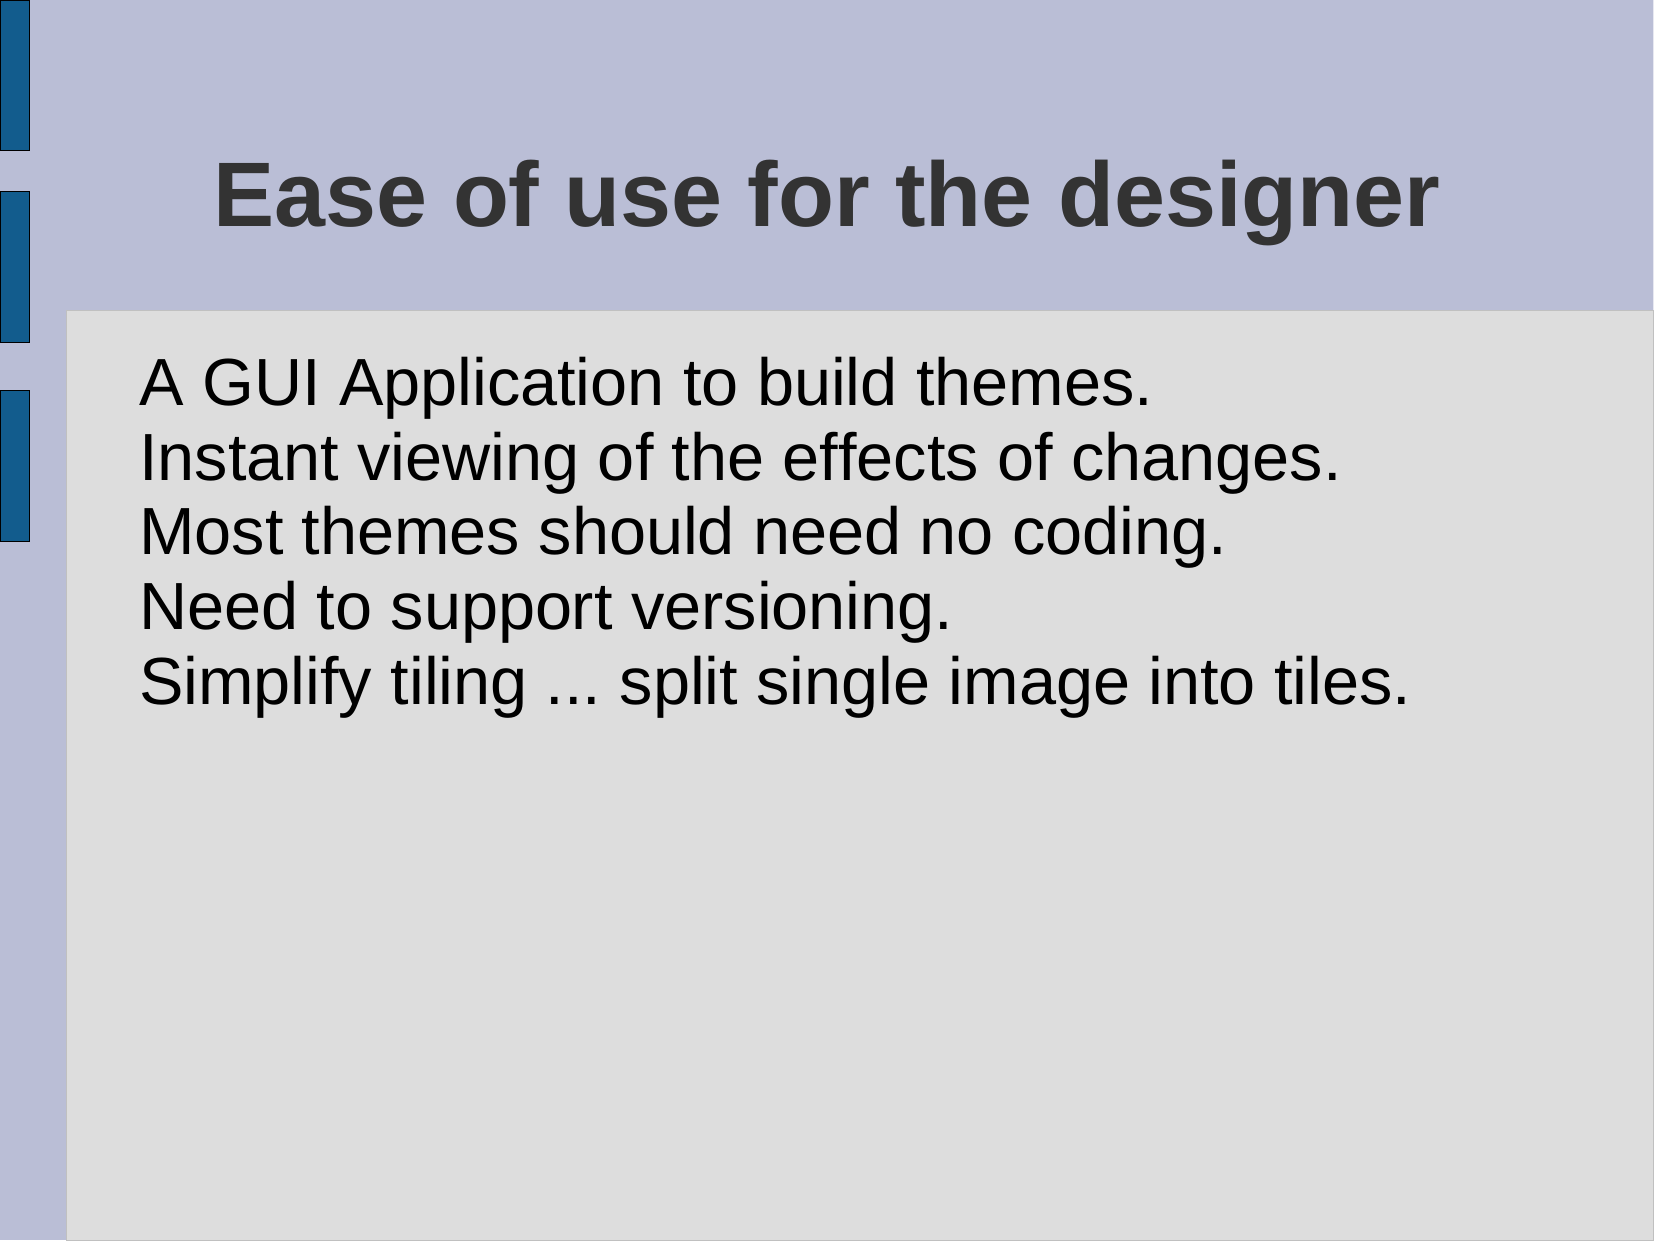

# Ease of use for the designer
A GUI Application to build themes.
Instant viewing of the effects of changes.
Most themes should need no coding.
Need to support versioning.
Simplify tiling ... split single image into tiles.